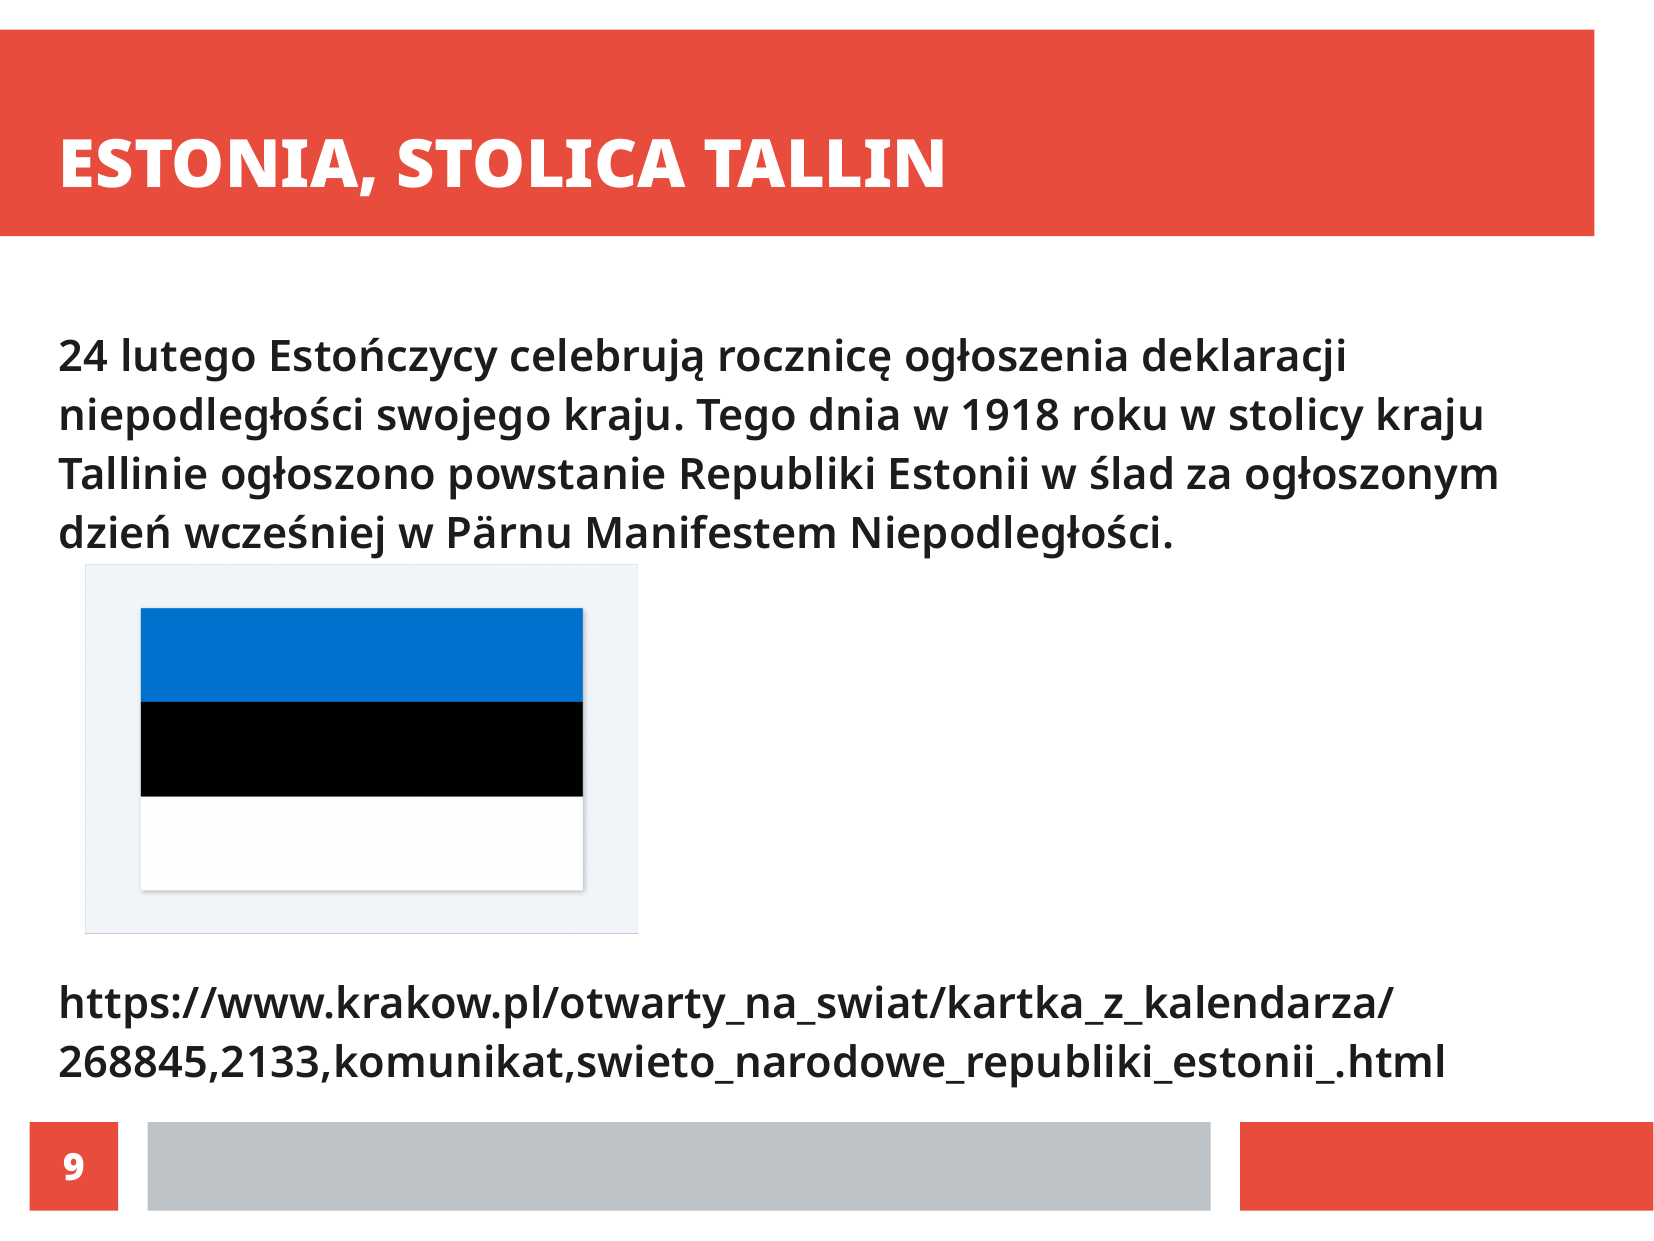

# ESTONIA, STOLICA TALLIN
24 lutego Estończycy celebrują rocznicę ogłoszenia deklaracji niepodległości swojego kraju. Tego dnia w 1918 roku w stolicy kraju Tallinie ogłoszono powstanie Republiki Estonii w ślad za ogłoszonym dzień wcześniej w Pärnu Manifestem Niepodległości.
https://www.krakow.pl/otwarty_na_swiat/kartka_z_kalendarza/268845,2133,komunikat,swieto_narodowe_republiki_estonii_.html
9